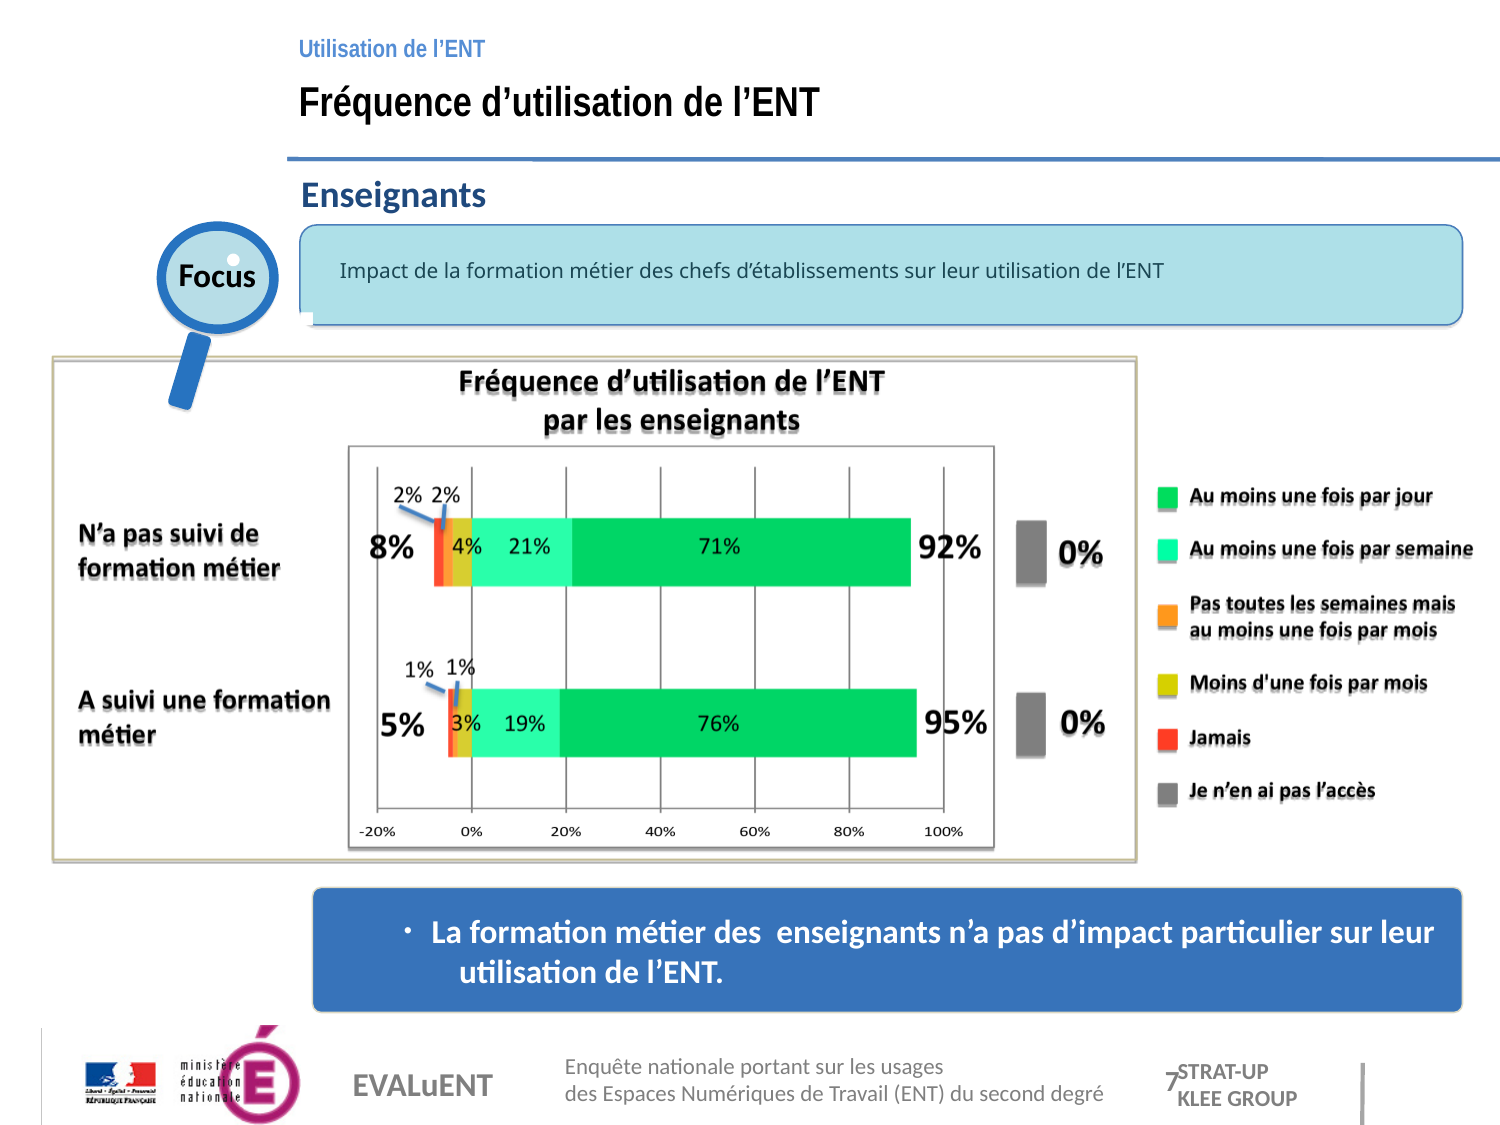

Utilisation de l’ENT
Fréquence d’utilisation de l’ENT
Enseignants
Focus
Impact de la formation métier des chefs d’établissements sur leur utilisation de l’ENT
La formation métier des enseignants n’a pas d’impact particulier sur leur utilisation de l’ENT.